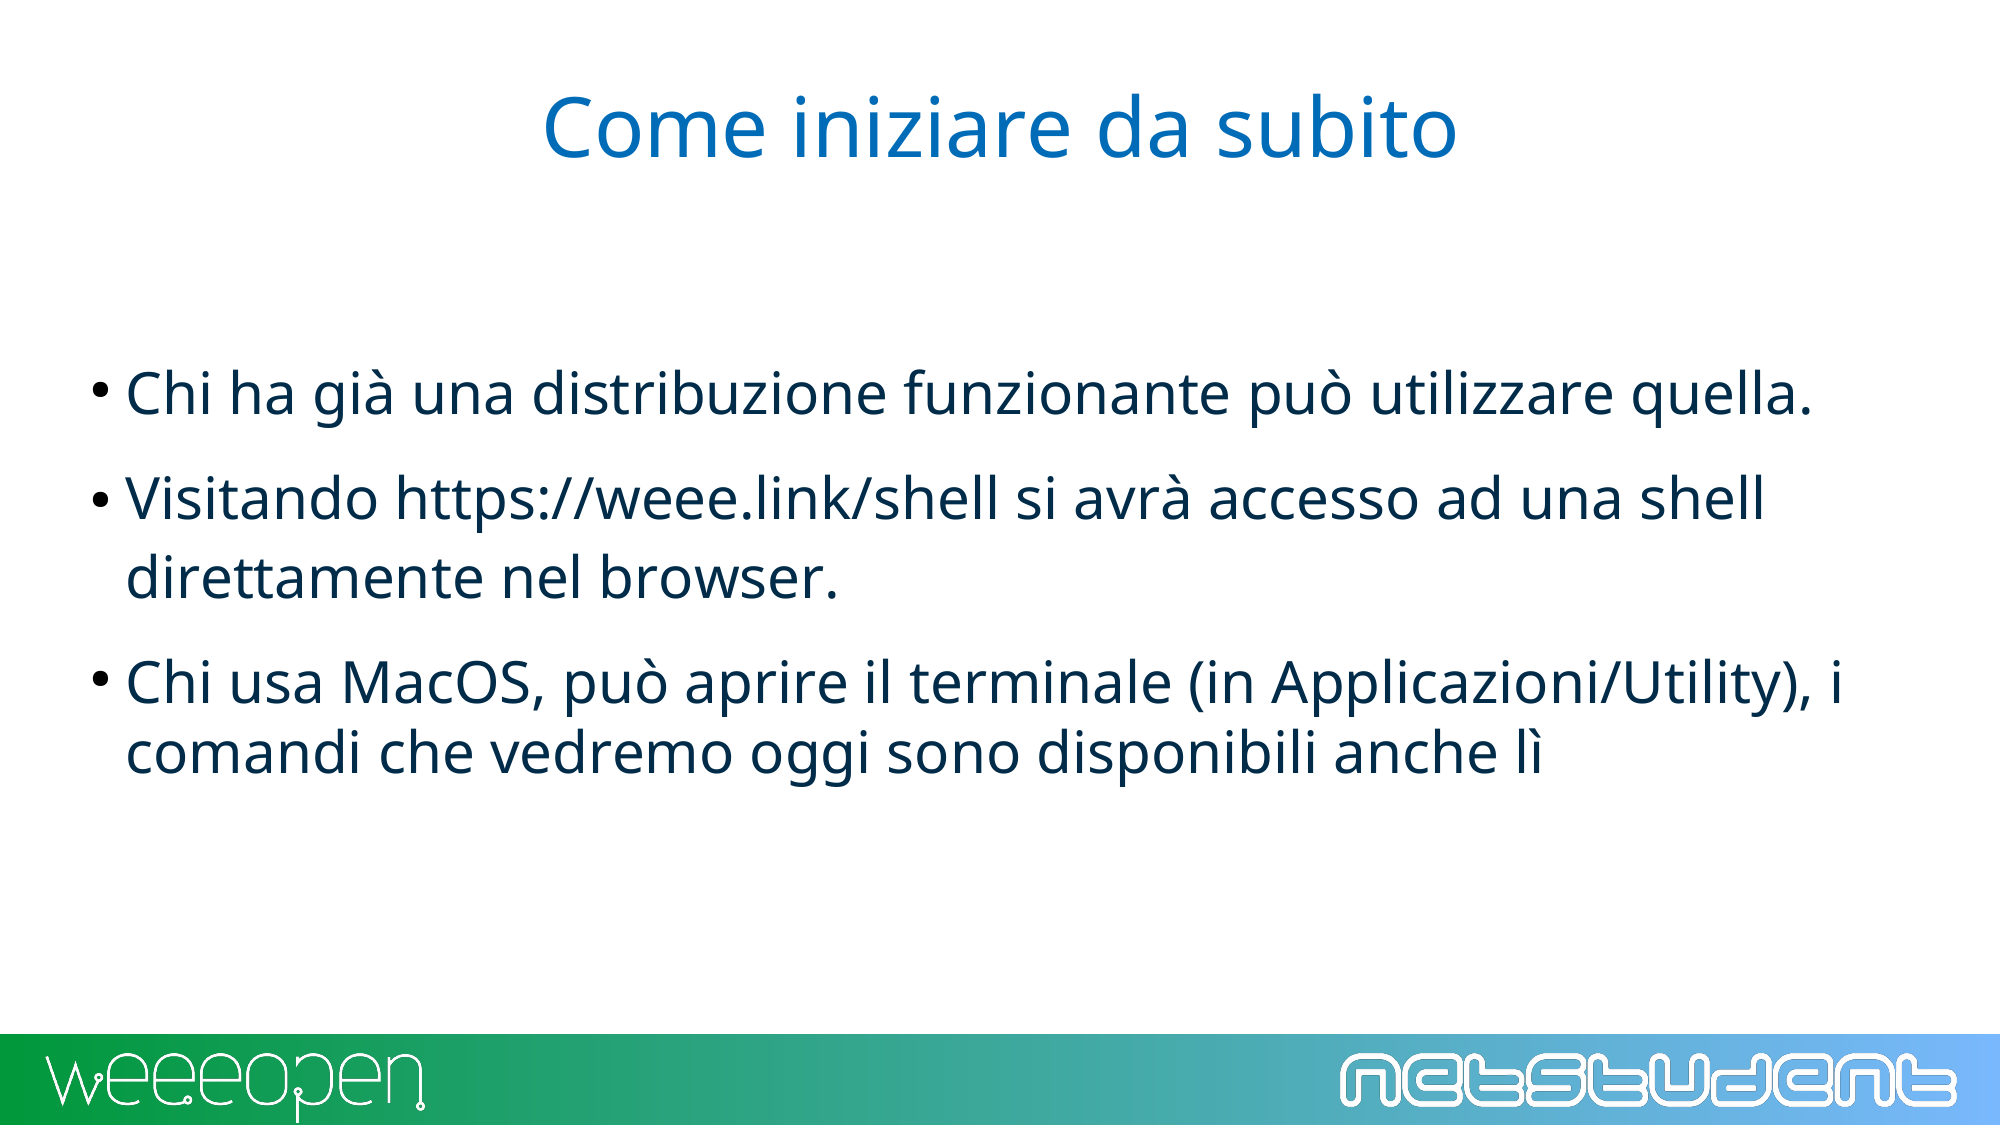

Come iniziare da subito
# Chi ha già una distribuzione funzionante può utilizzare quella.
Visitando https://weee.link/shell si avrà accesso ad una shell direttamente nel browser.
Chi usa MacOS, può aprire il terminale (in Applicazioni/Utility), i comandi che vedremo oggi sono disponibili anche lì